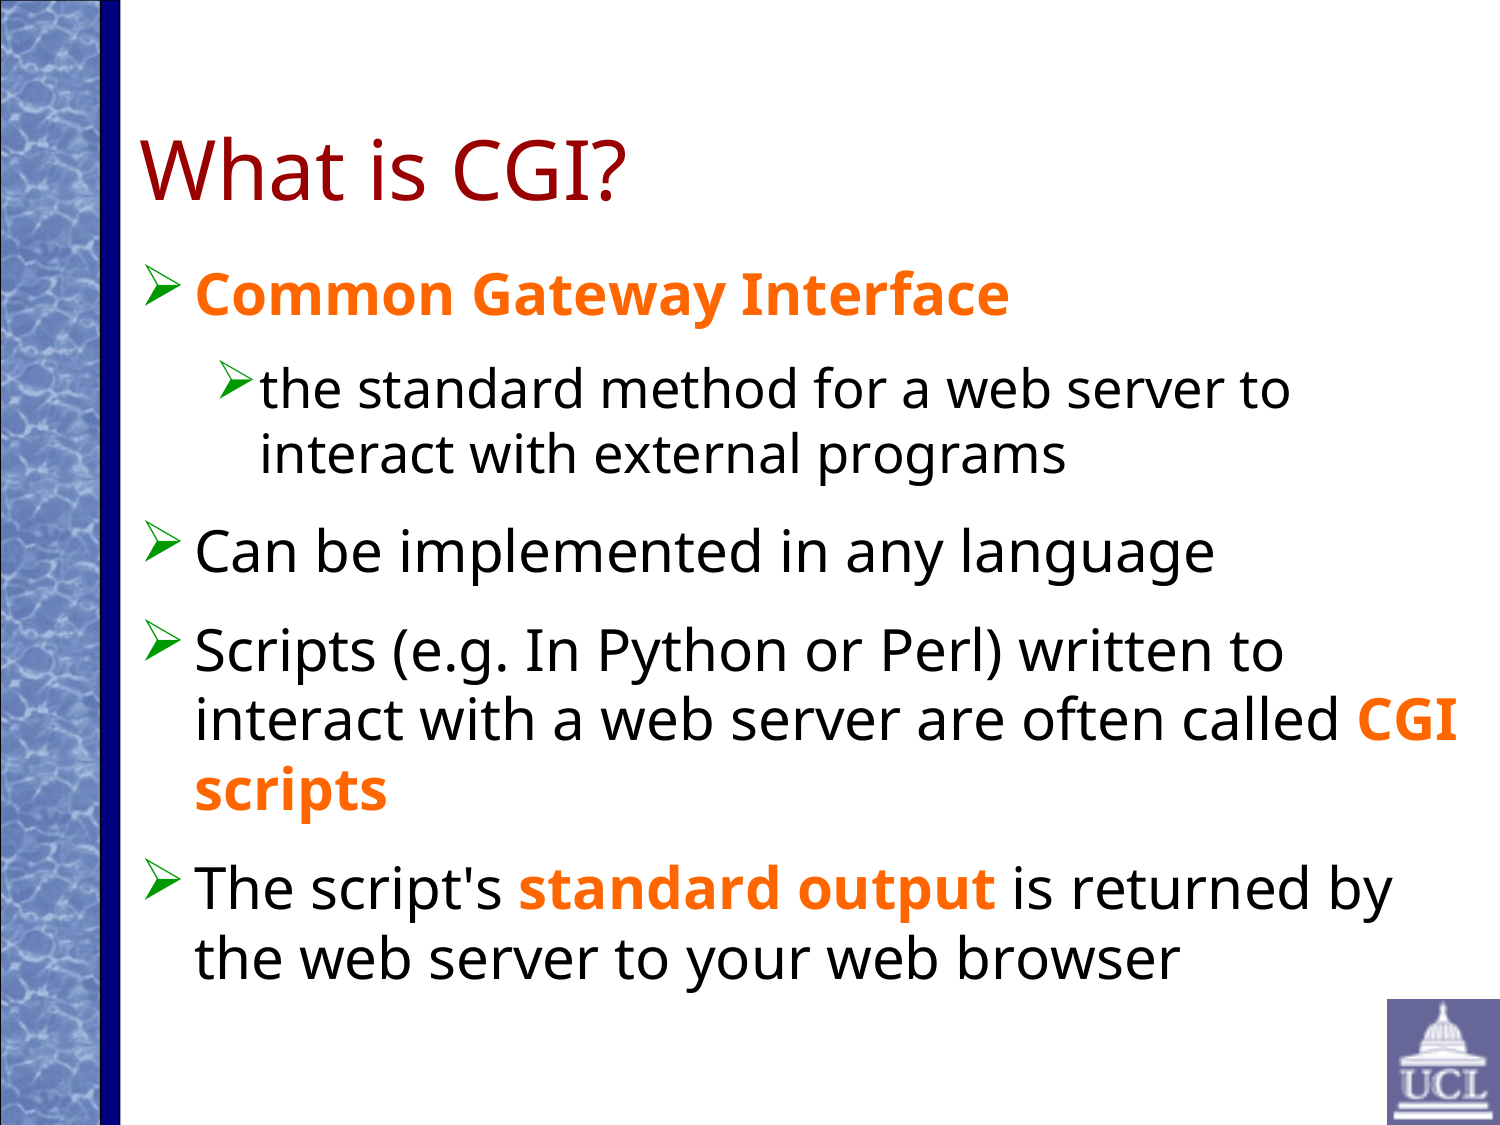

# What is CGI?
Common Gateway Interface
the standard method for a web server to interact with external programs
Can be implemented in any language
Scripts (e.g. In Python or Perl) written to interact with a web server are often called CGI scripts
The script's standard output is returned by the web server to your web browser